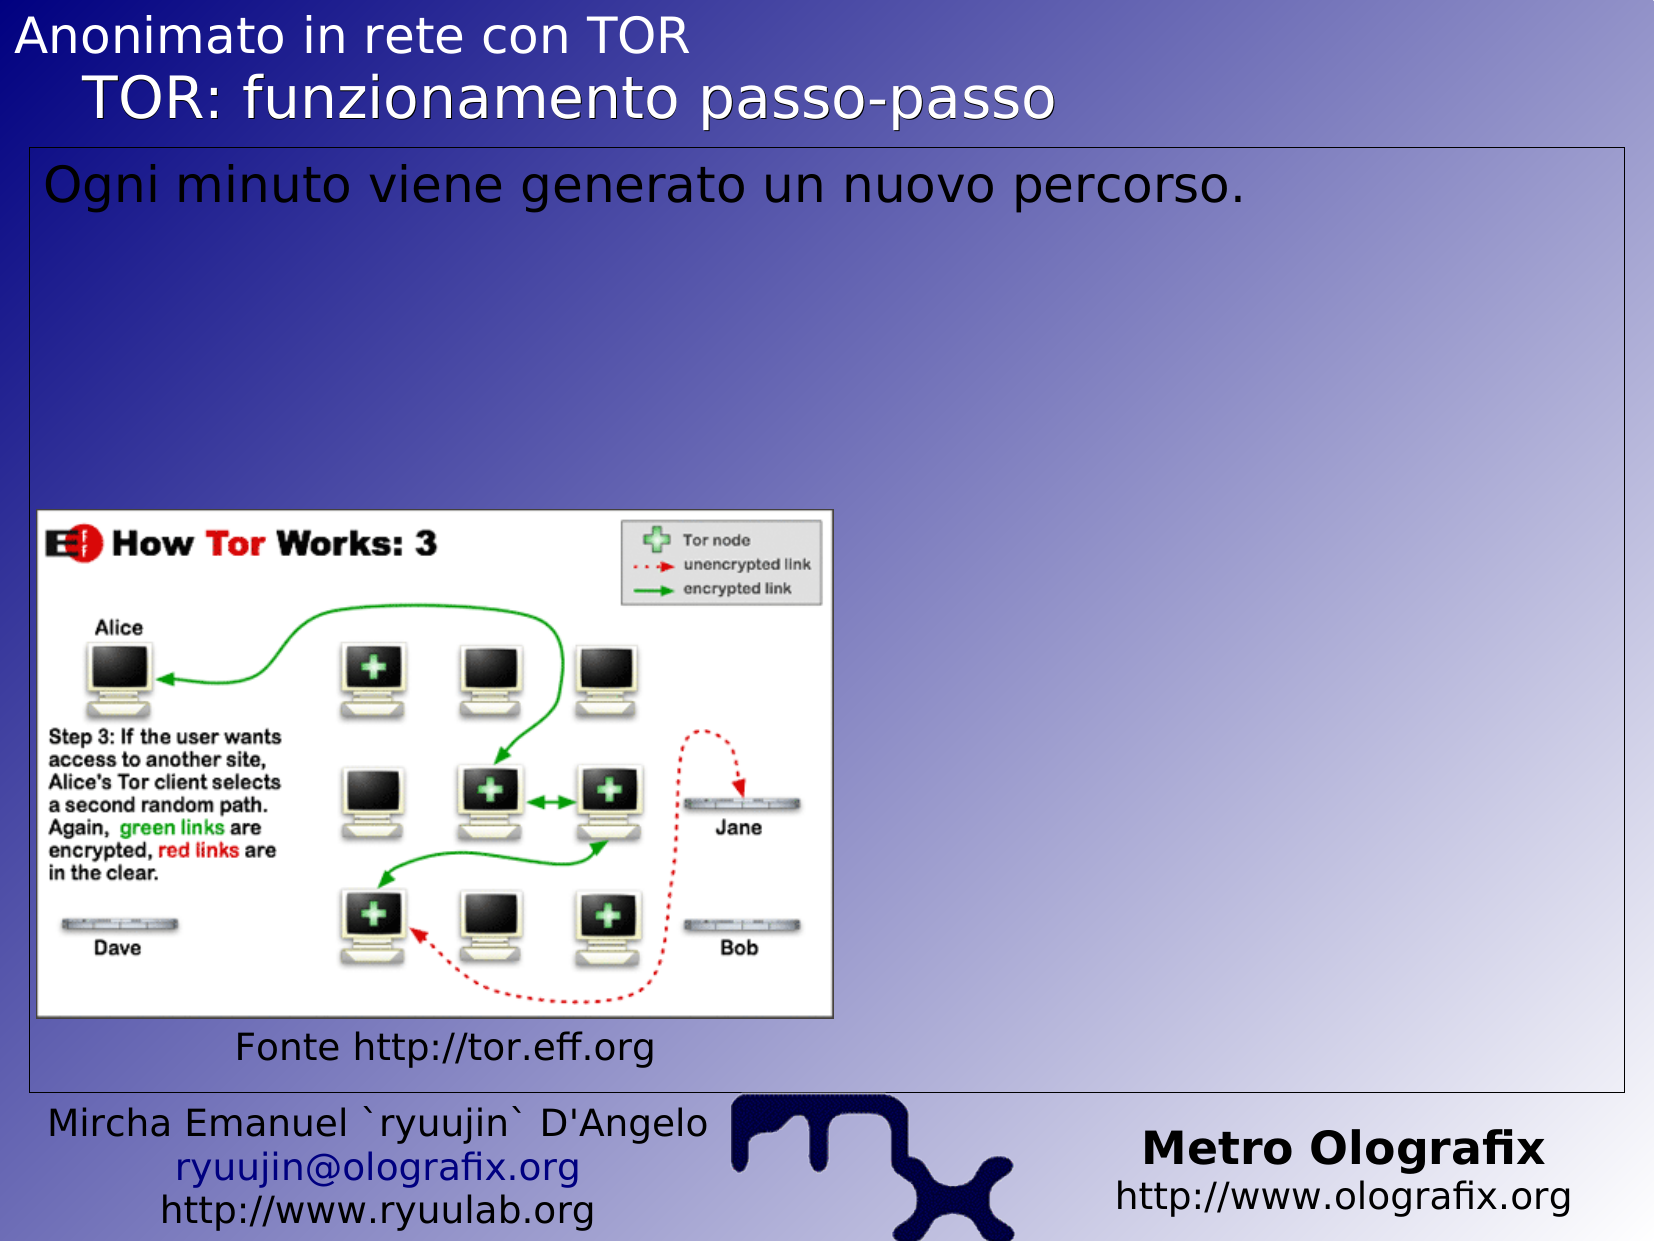

Anonimato in rete con TOR
# TOR: funzionamento passo-passo
Ogni minuto viene generato un nuovo percorso.
Fonte http://tor.eff.org
Mircha Emanuel `ryuujin` D'Angelo
ryuujin@olografix.org
http://www.ryuulab.org
Metro Olografix
http://www.olografix.org